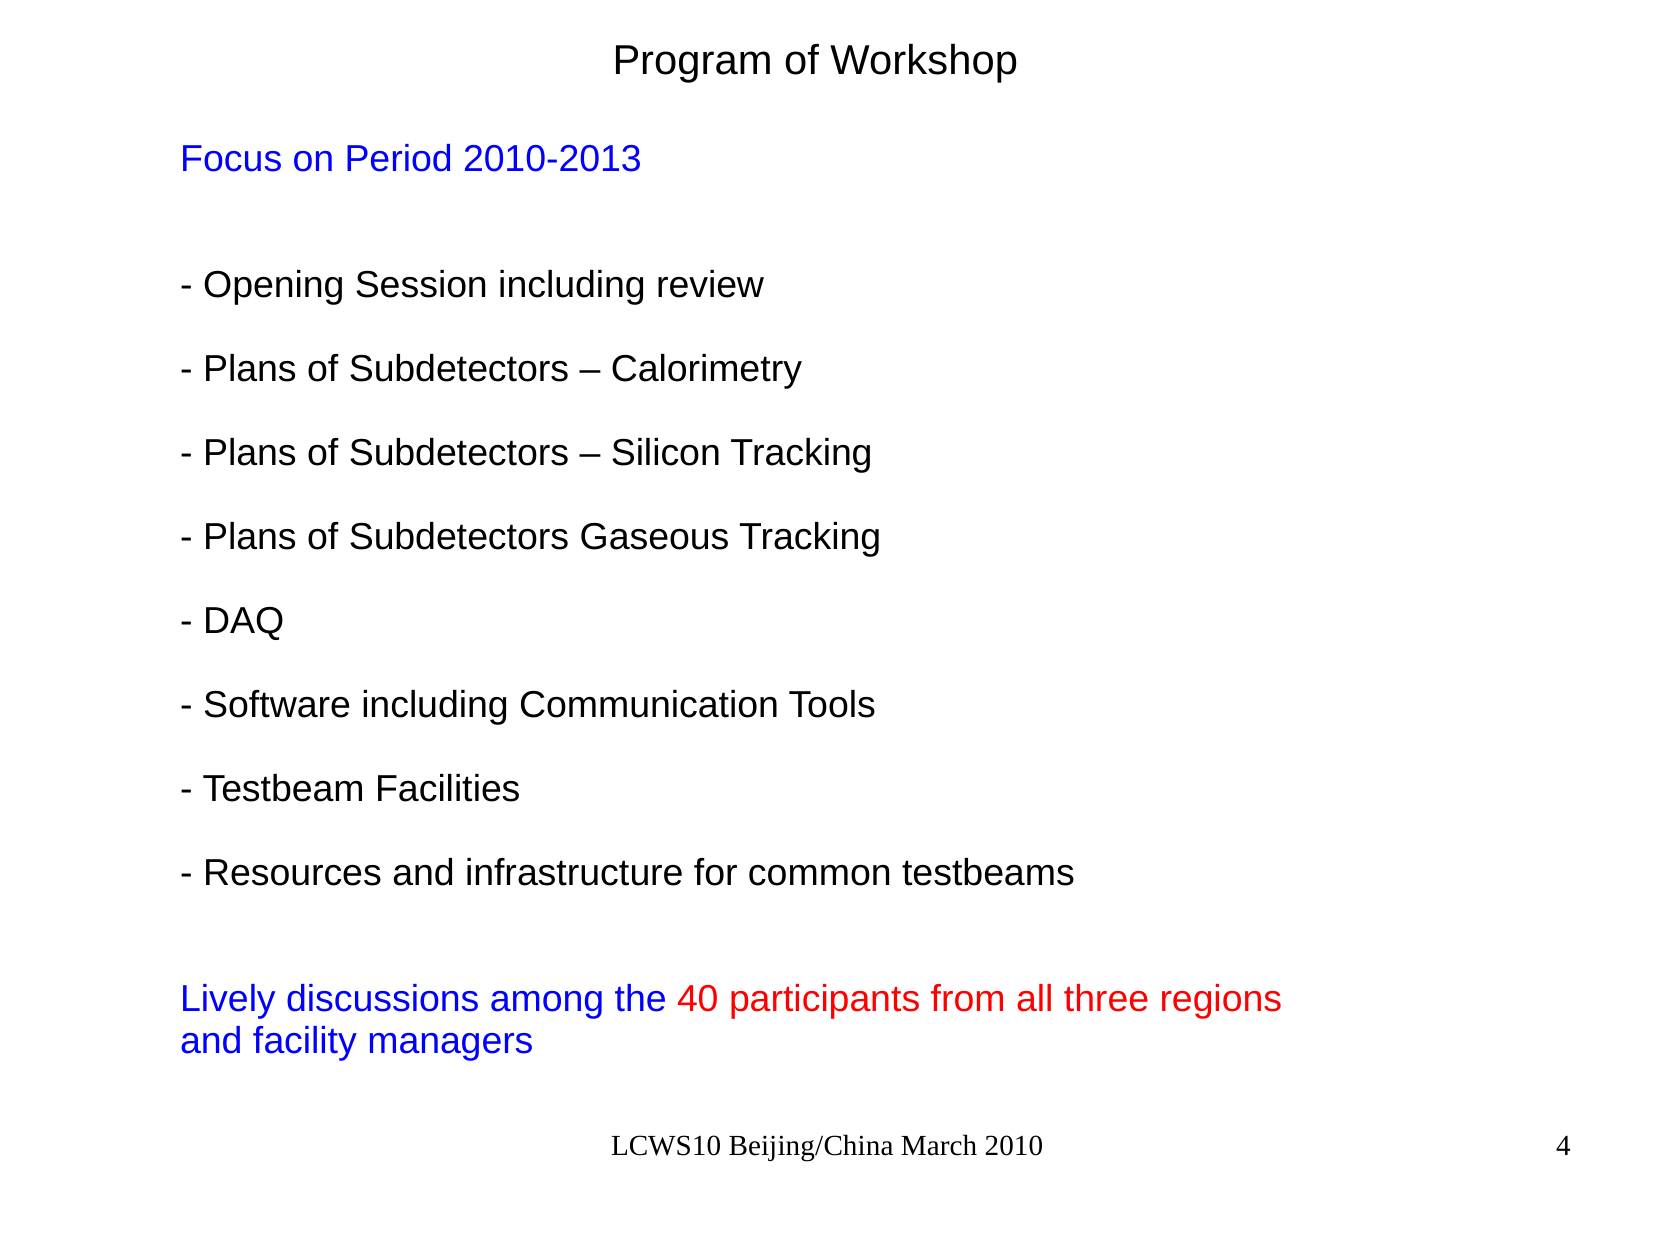

Program of Workshop
Focus on Period 2010-2013
- Opening Session including review
- Plans of Subdetectors – Calorimetry
- Plans of Subdetectors – Silicon Tracking
- Plans of Subdetectors Gaseous Tracking
- DAQ
- Software including Communication Tools
- Testbeam Facilities
- Resources and infrastructure for common testbeams
Lively discussions among the 40 participants from all three regions
and facility managers
LCWS10 Beijing/China March 2010
4